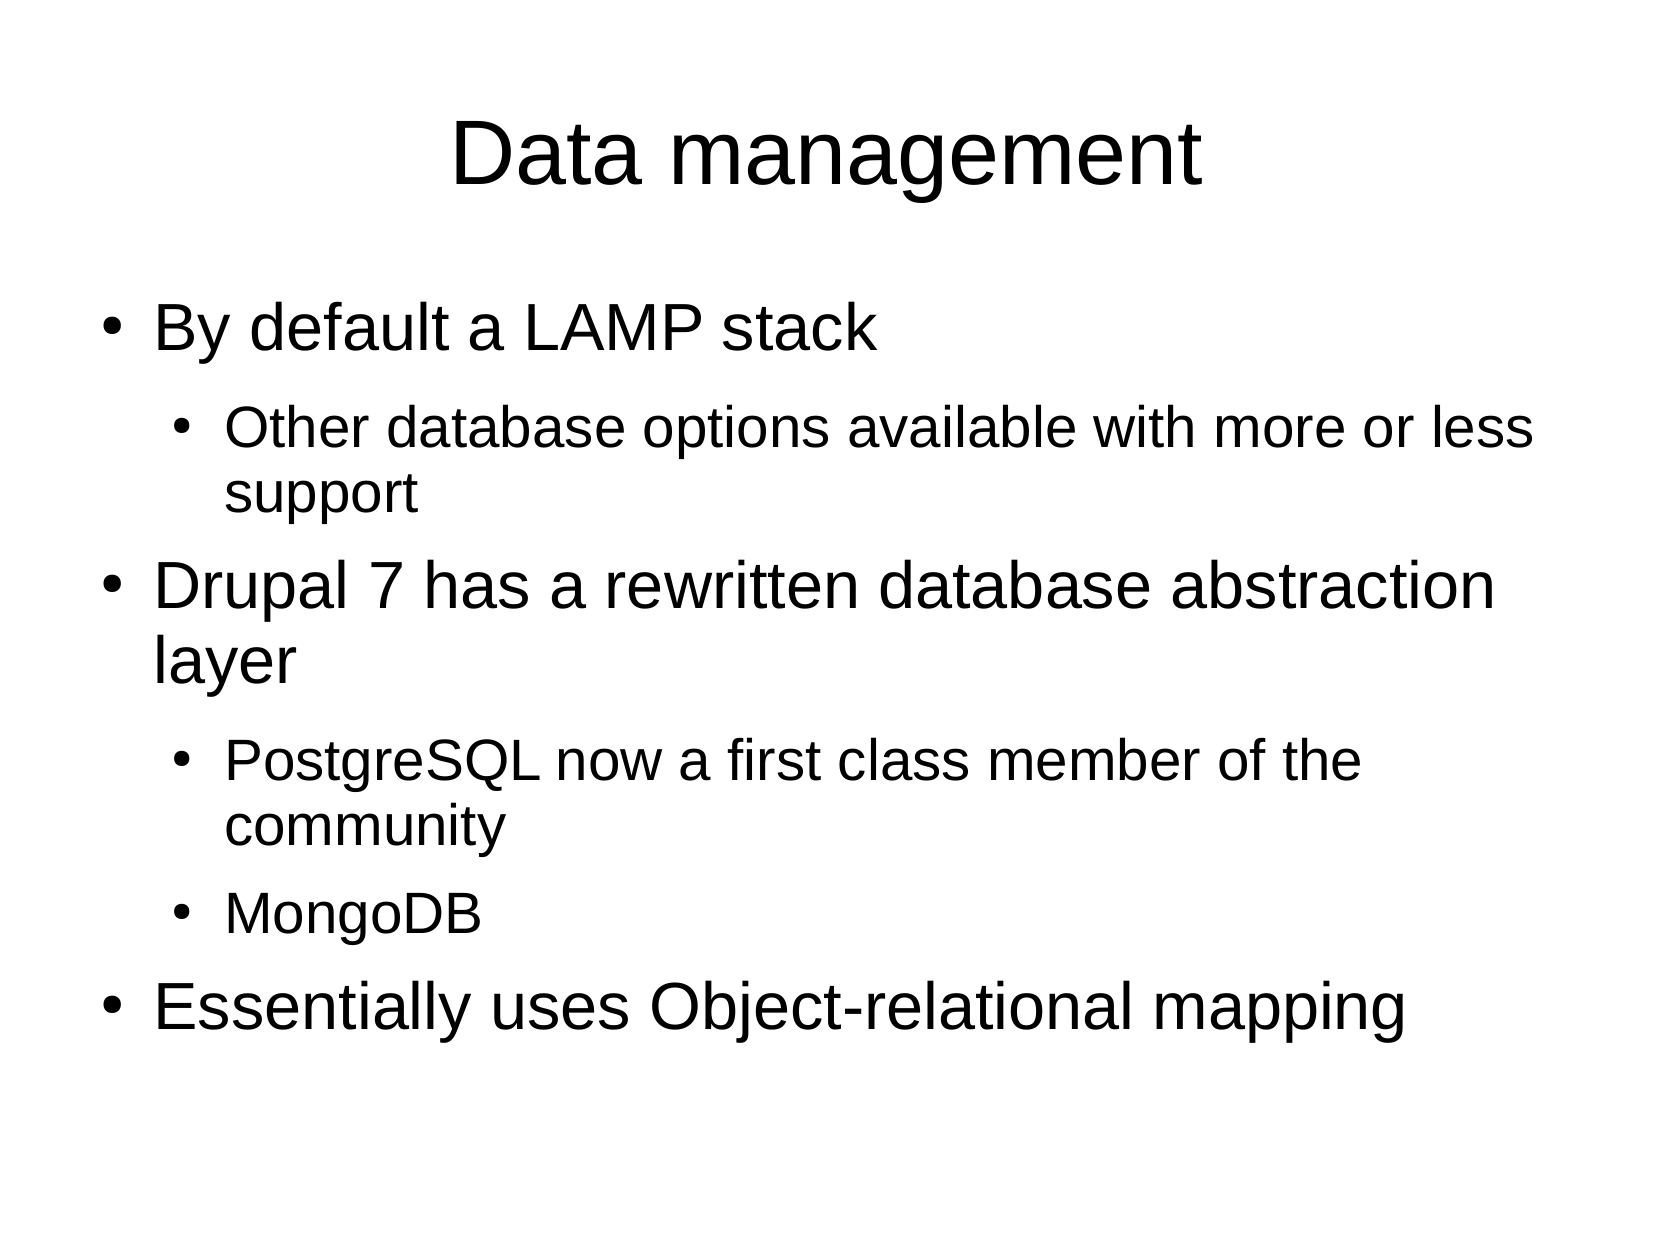

# Data management
By default a LAMP stack
Other database options available with more or less support
Drupal 7 has a rewritten database abstraction layer
PostgreSQL now a first class member of the community
MongoDB
Essentially uses Object-relational mapping